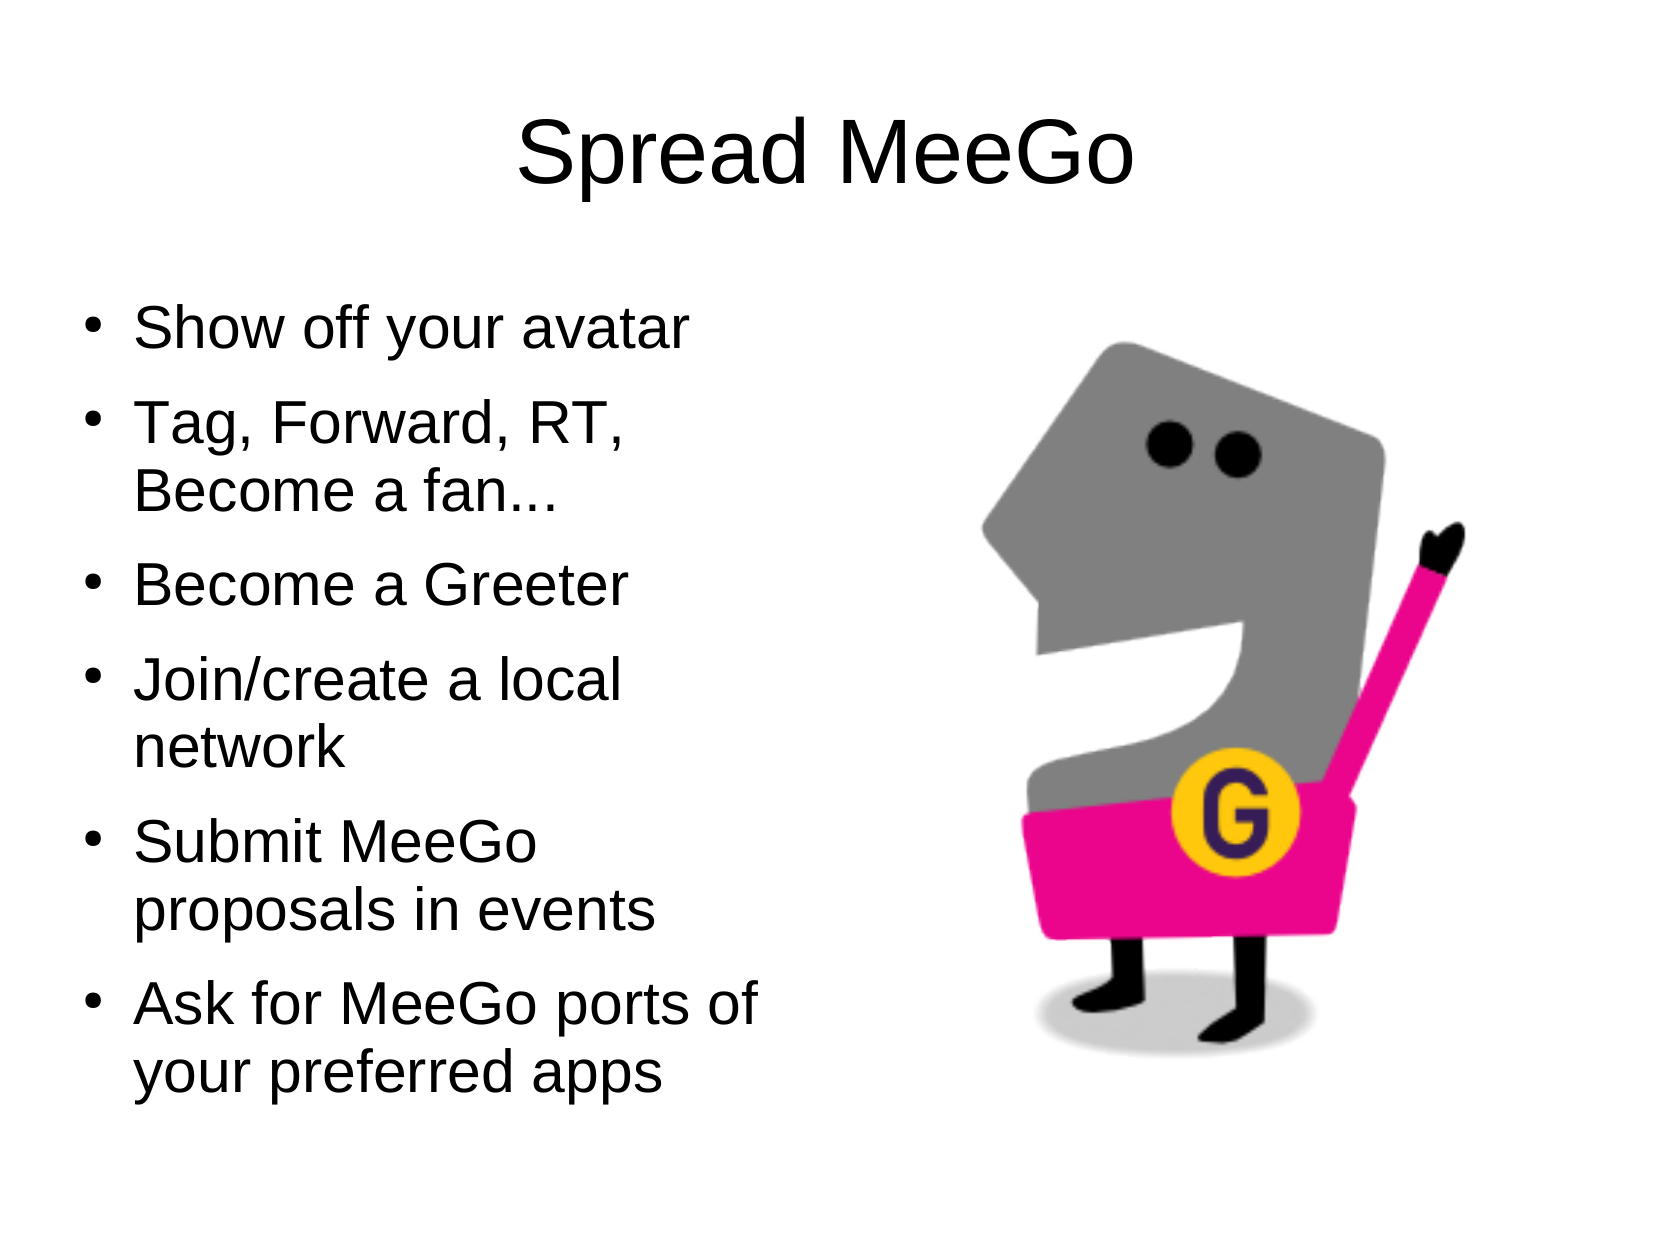

# Spread MeeGo
Show off your avatar
Tag, Forward, RT, Become a fan...
Become a Greeter
Join/create a local network
Submit MeeGo proposals in events
Ask for MeeGo ports of your preferred apps